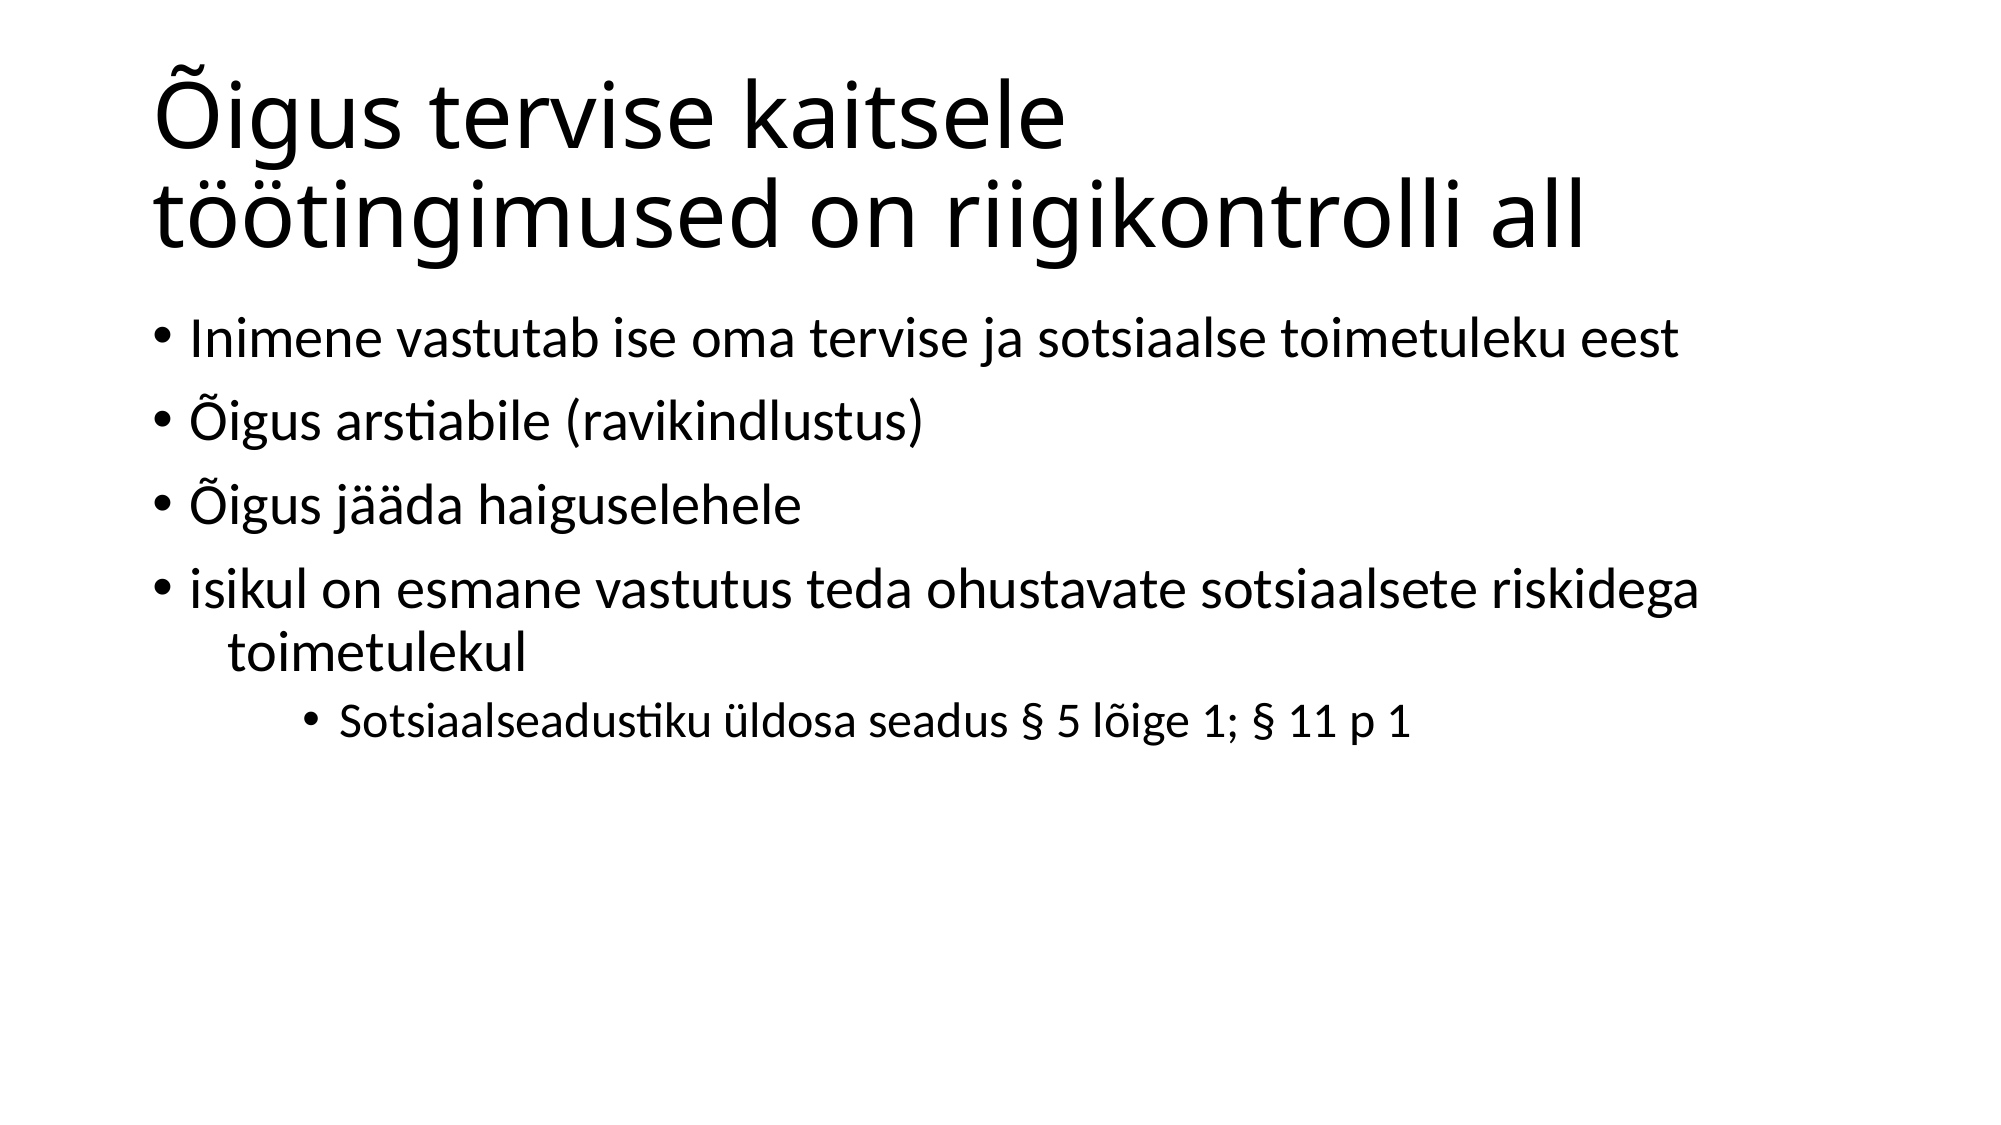

# Õigus tervise kaitsele töötingimused on riigikontrolli all
Inimene vastutab ise oma tervise ja sotsiaalse toimetuleku eest
Õigus arstiabile (ravikindlustus)
Õigus jääda haiguselehele
isikul on esmane vastutus teda ohustavate sotsiaalsete riskidega toimetulekul
Sotsiaalseadustiku üldosa seadus § 5 lõige 1; § 11 p 1